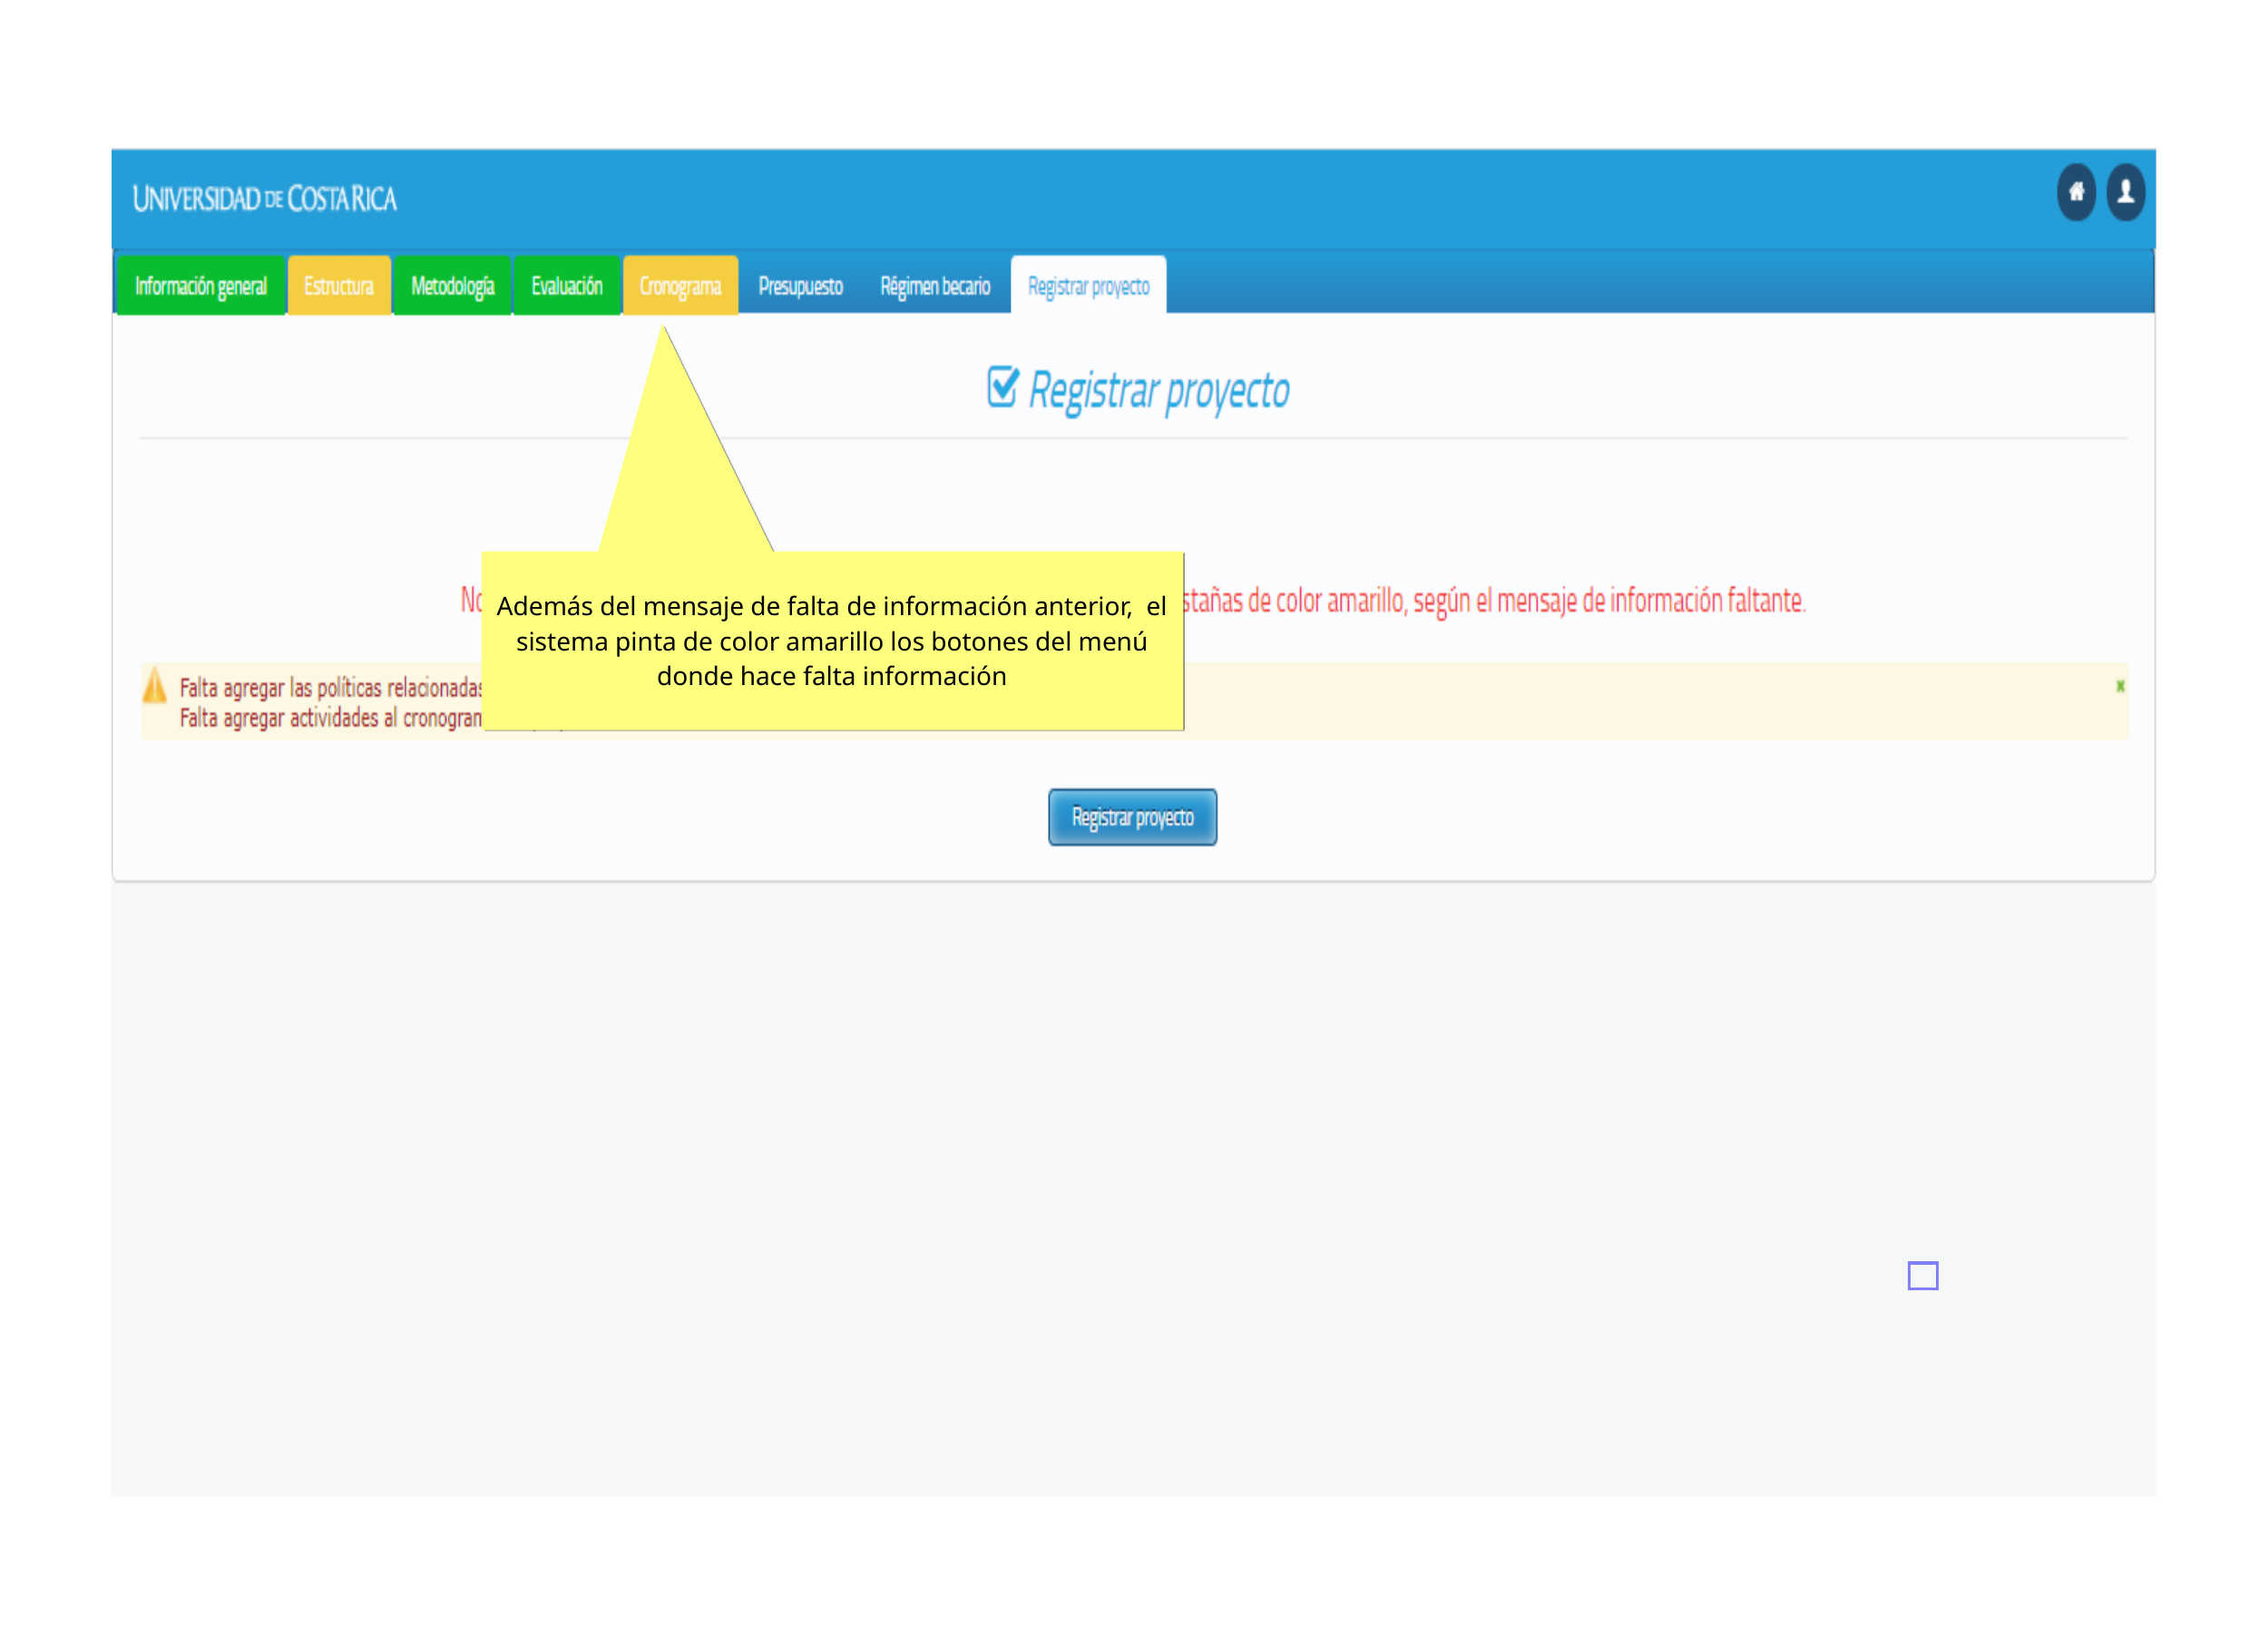

Además del mensaje de falta de información anterior,  el sistema pinta de color amarillo los botones del menú donde hace falta información